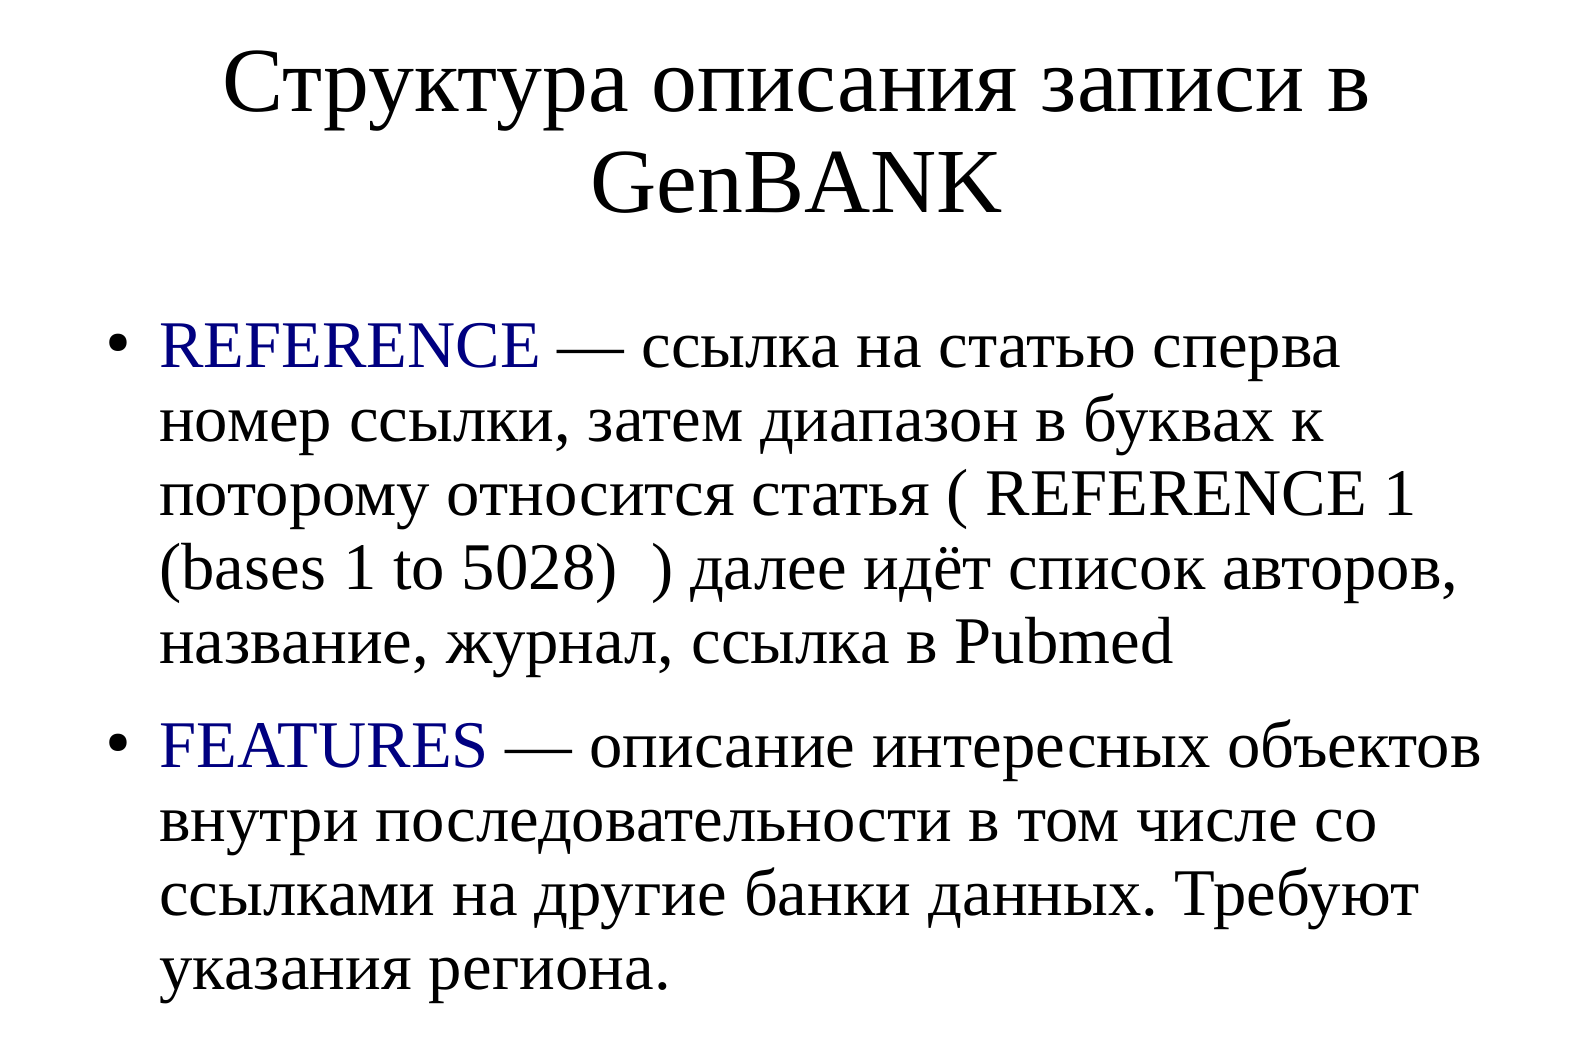

# Структура описания записи в GenBANK
REFERENCE — ссылка на статью сперва номер ссылки, затем диапазон в буквах к поторому относится статья ( REFERENCE 1 (bases 1 to 5028) ) далее идёт список авторов, название, журнал, ссылка в Pubmed
FEATURES — описание интересных объектов внутри последовательности в том числе со ссылками на другие банки данных. Требуют указания региона.